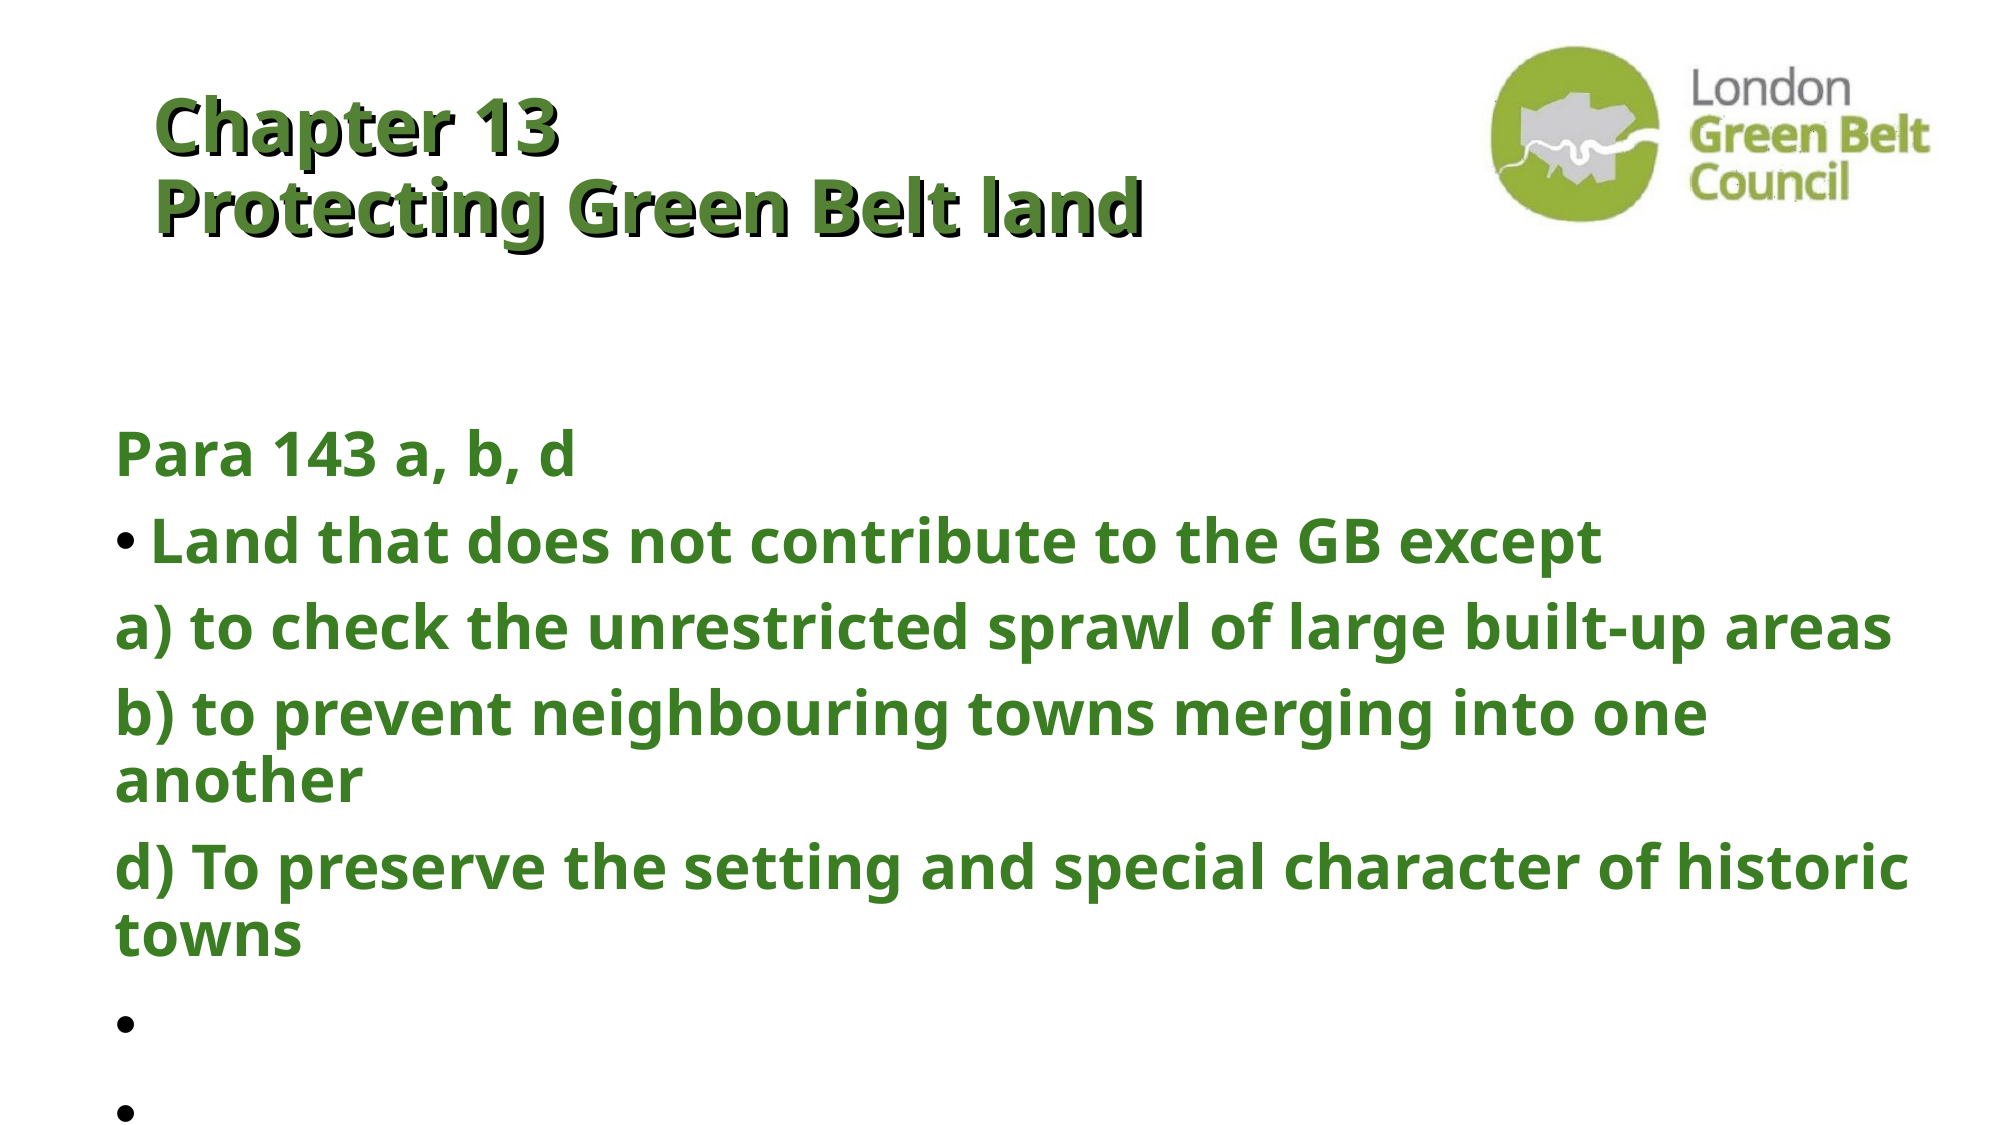

# Chapter 13 Protecting Green Belt land
Para 143 a, b, d
Land that does not contribute to the GB except
a) to check the unrestricted sprawl of large built-up areas
b) to prevent neighbouring towns merging into one another
d) To preserve the setting and special character of historic towns